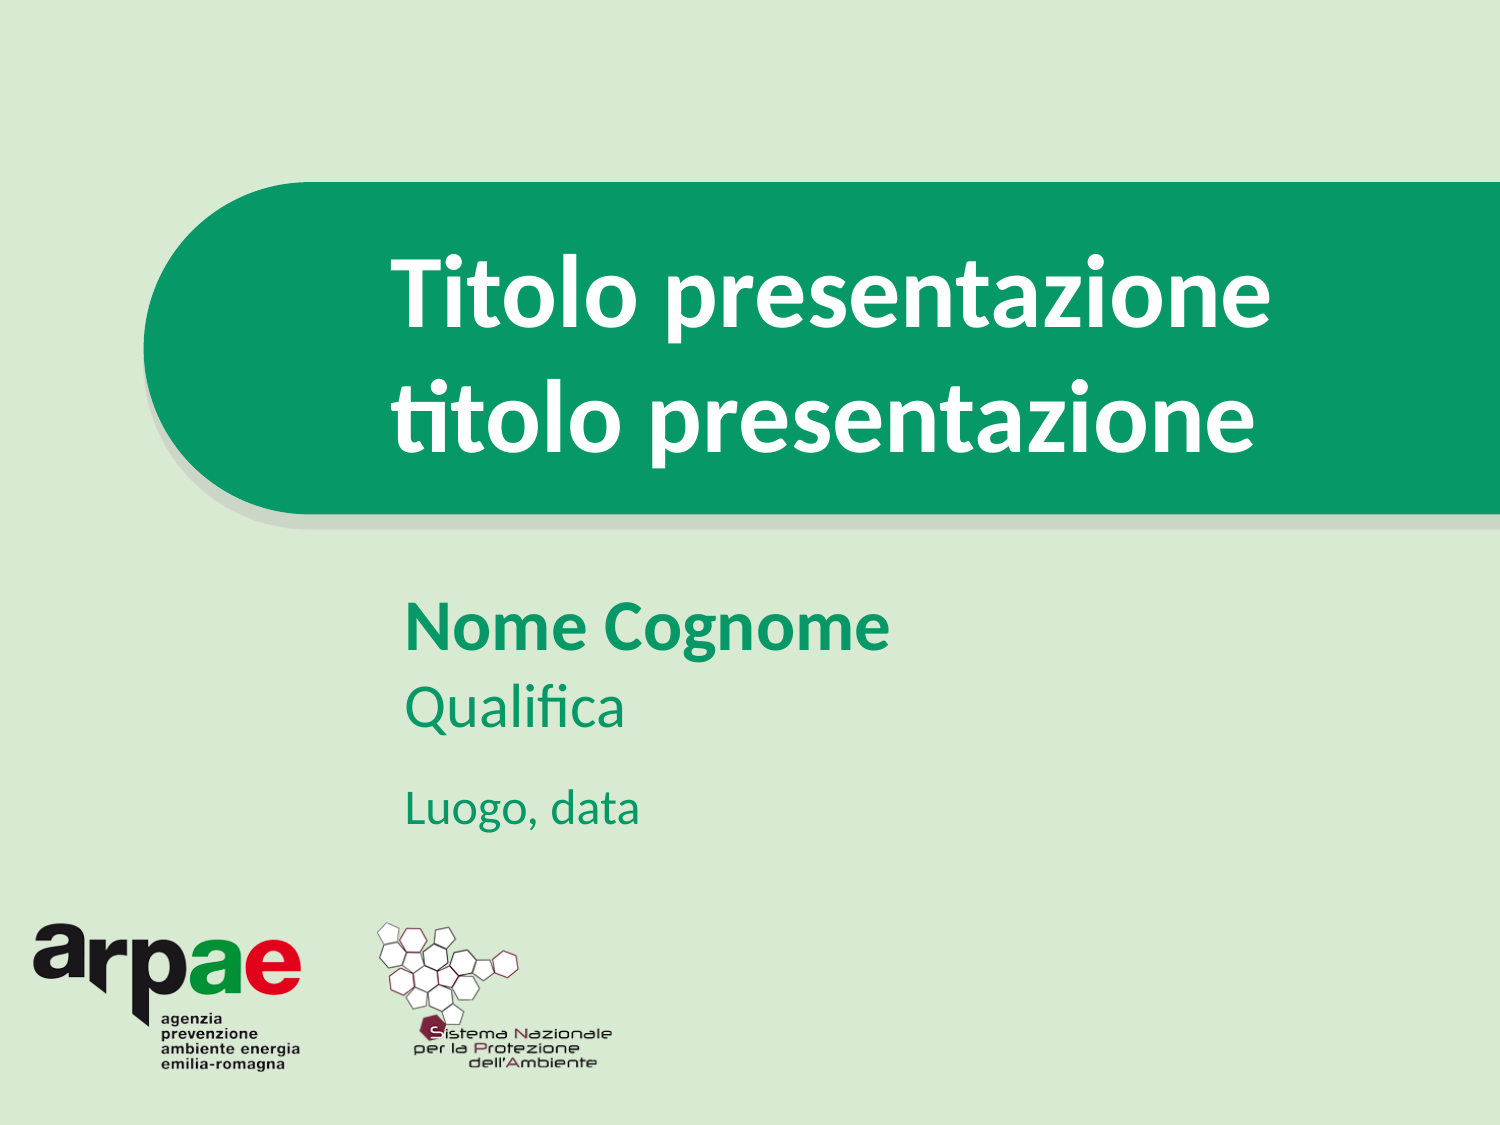

Titolo presentazione
titolo presentazione
Nome Cognome
Qualifica
Luogo, data